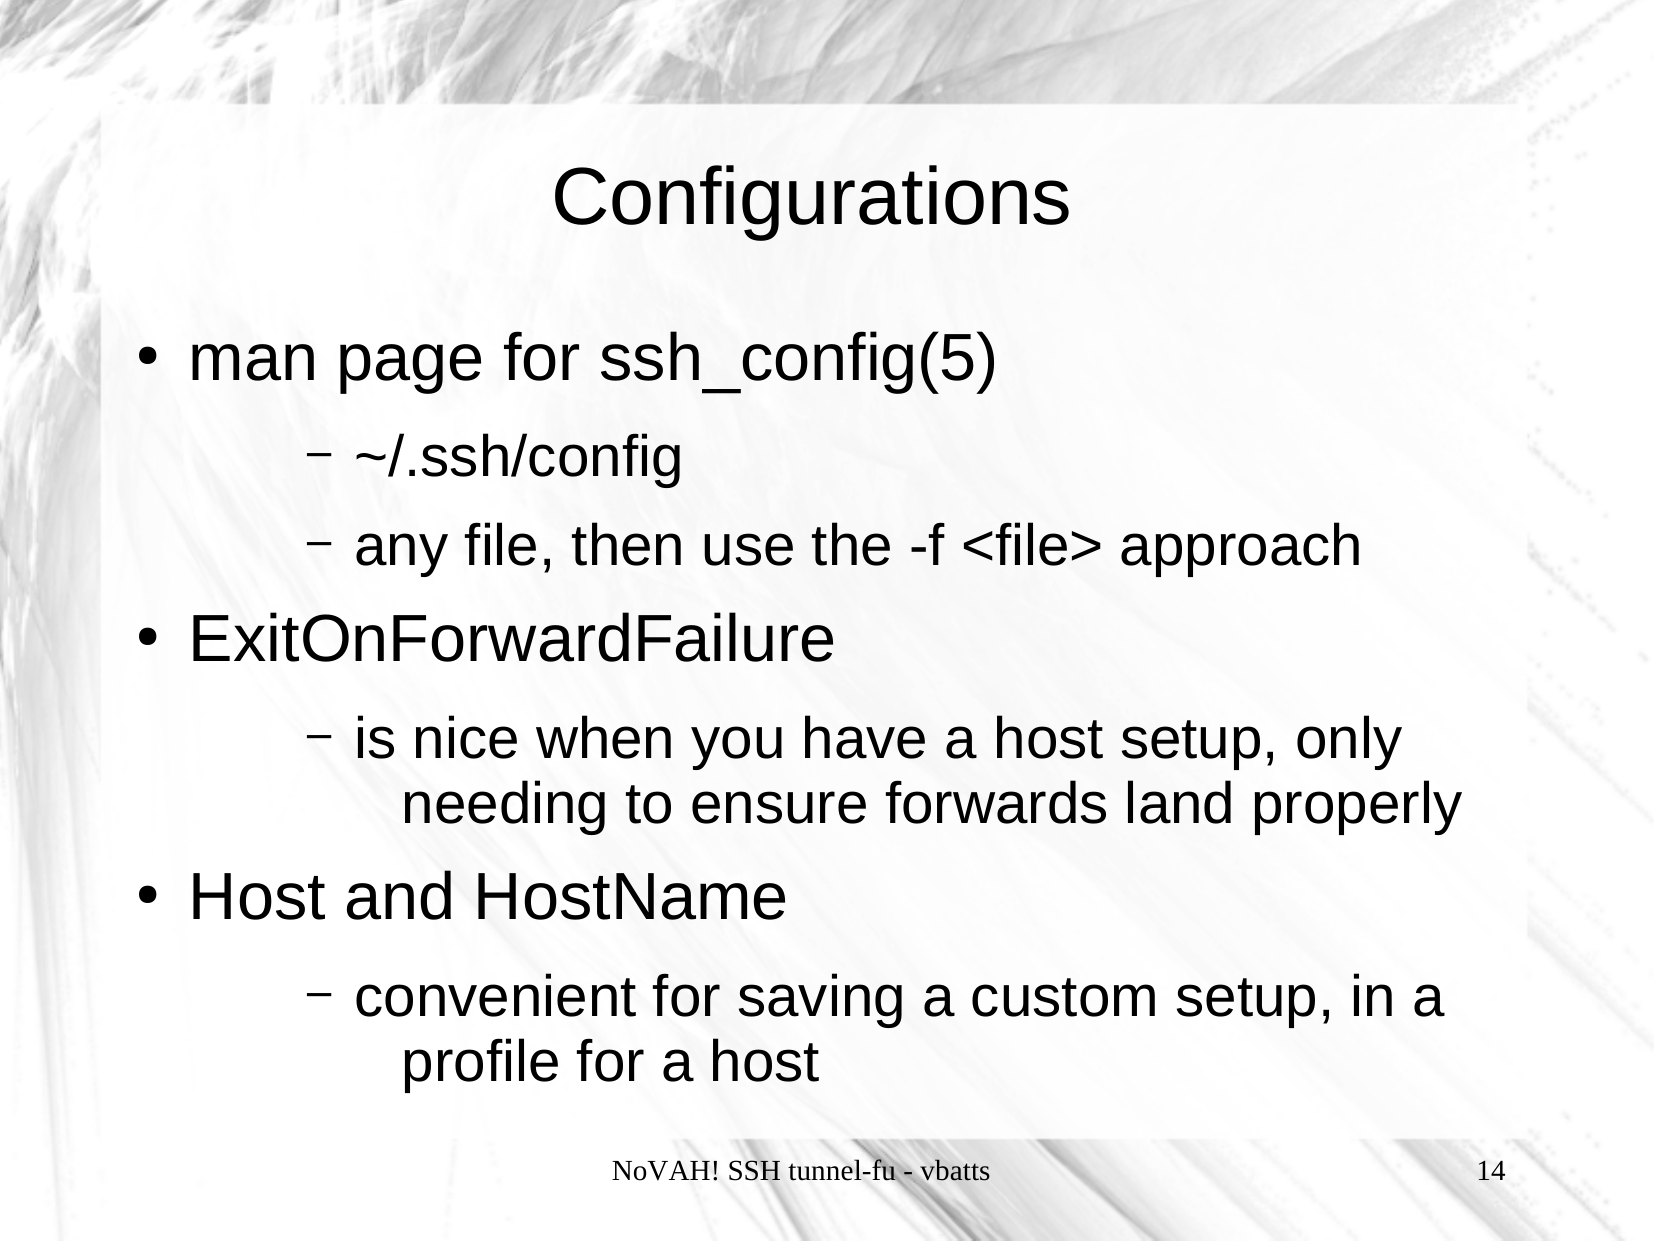

# Configurations
man page for ssh_config(5)
~/.ssh/config
any file, then use the -f <file> approach
ExitOnForwardFailure
is nice when you have a host setup, only needing to ensure forwards land properly
Host and HostName
convenient for saving a custom setup, in a profile for a host
NoVAH! SSH tunnel-fu - vbatts
14